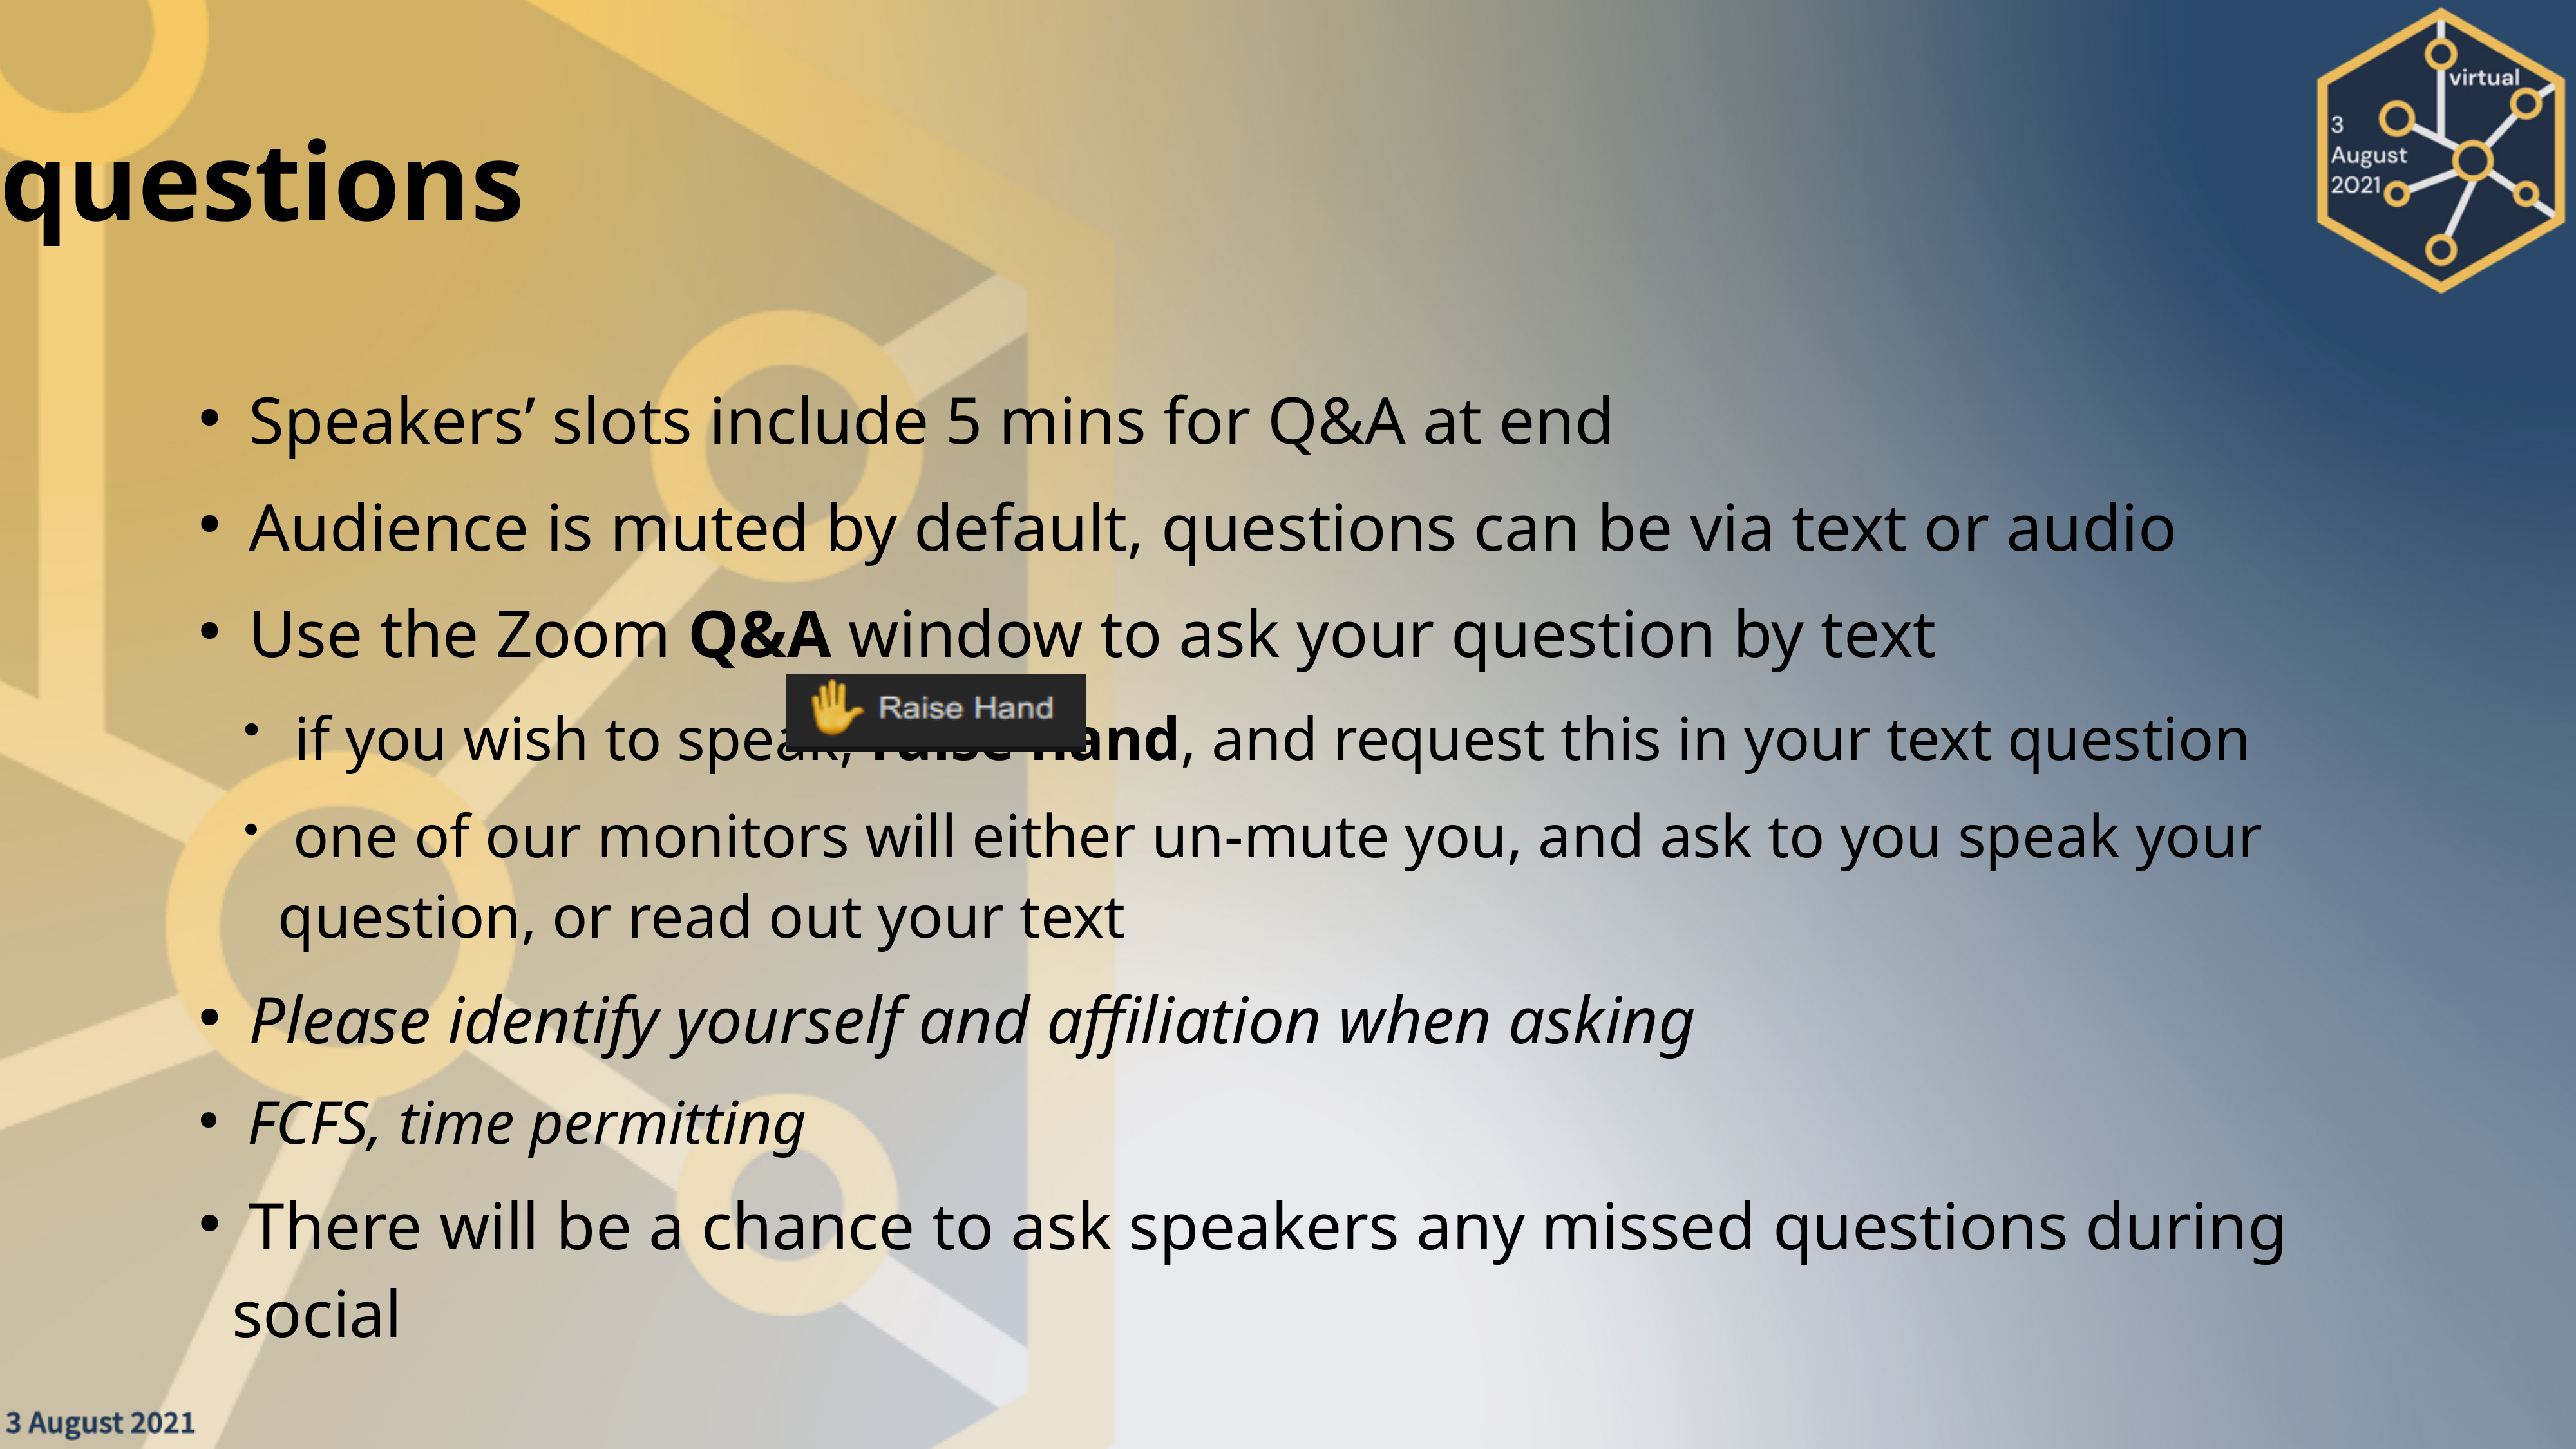

# questions
 Speakers’ slots include 5 mins for Q&A at end
 Audience is muted by default, questions can be via text or audio
 Use the Zoom Q&A window to ask your question by text
 if you wish to speak, raise hand, and request this in your text question
 one of our monitors will either un-mute you, and ask to you speak your question, or read out your text
 Please identify yourself and affiliation when asking
 FCFS, time permitting
 There will be a chance to ask speakers any missed questions during social